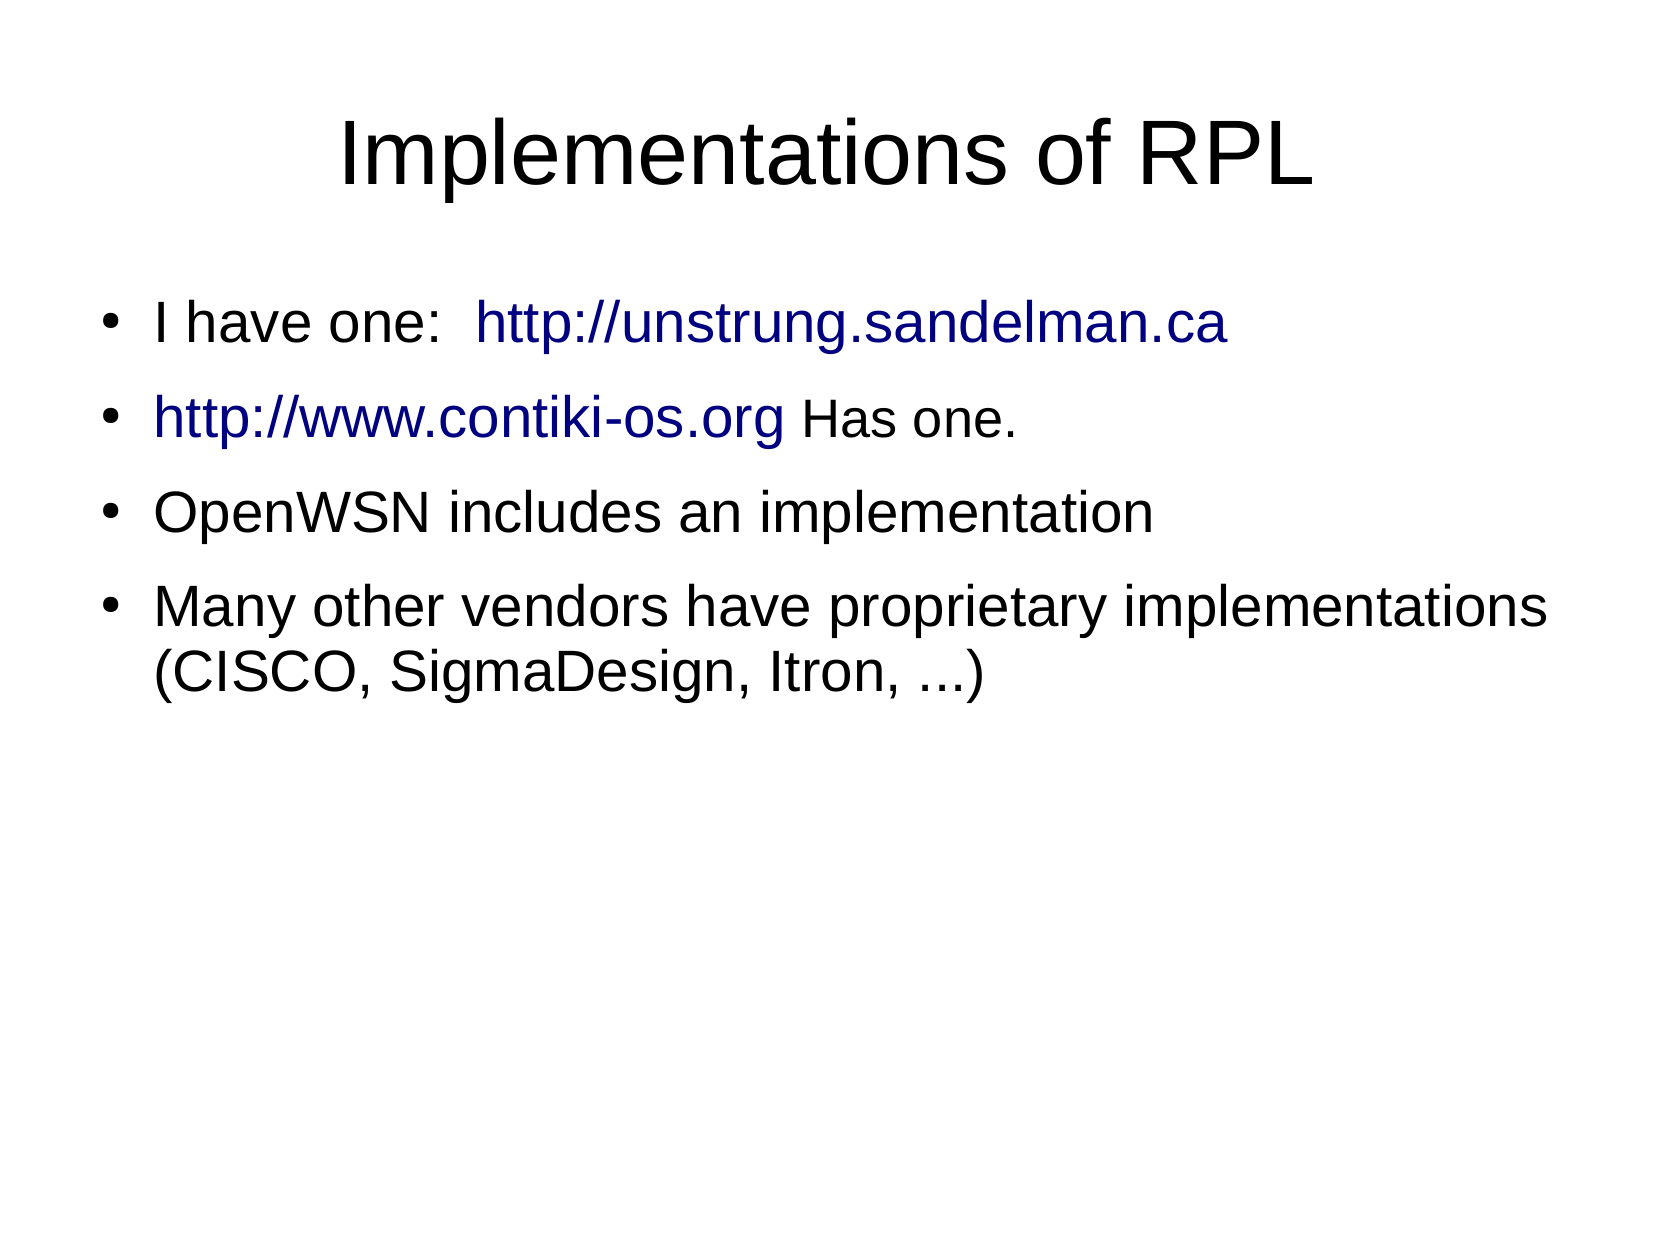

# Implementations of RPL
I have one: http://unstrung.sandelman.ca
http://www.contiki-os.org Has one.
OpenWSN includes an implementation
Many other vendors have proprietary implementations (CISCO, SigmaDesign, Itron, ...)